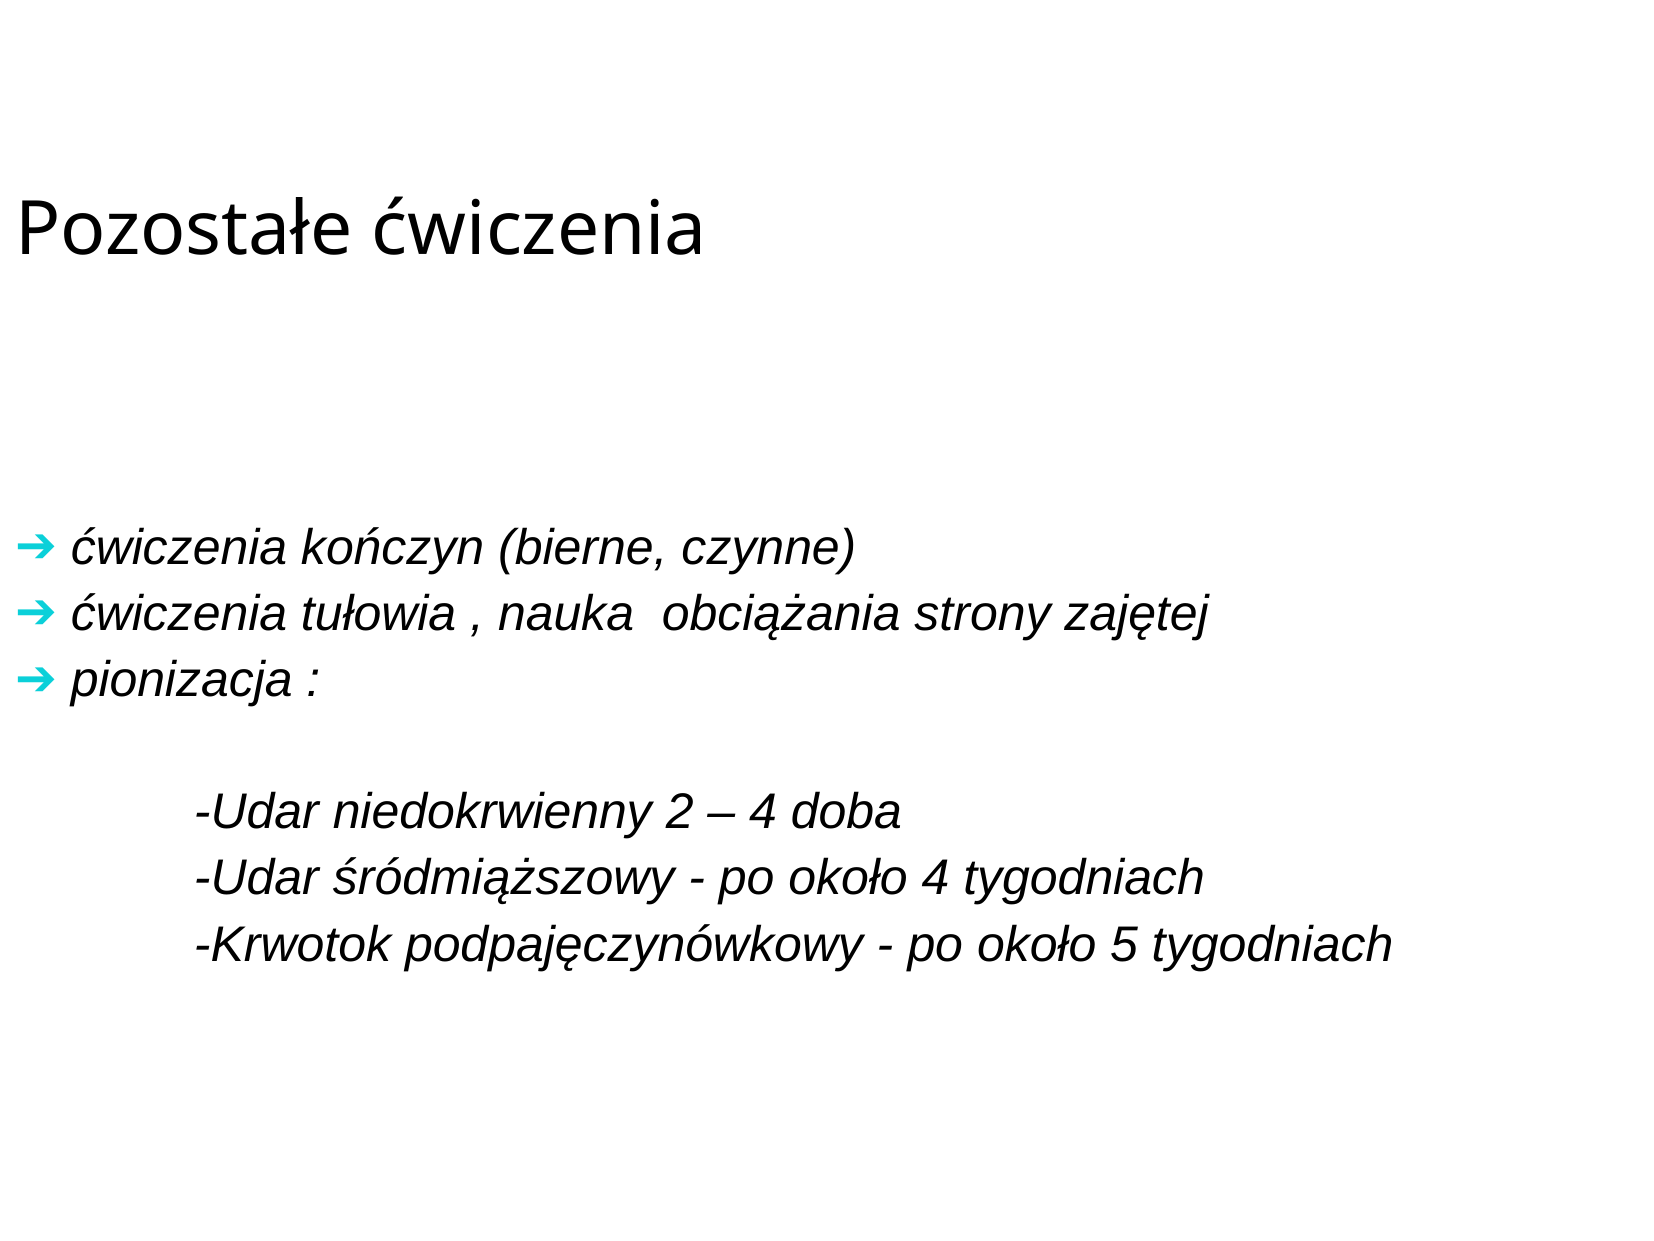

# Pozostałe ćwiczenia
 ćwiczenia kończyn (bierne, czynne)
 ćwiczenia tułowia , nauka obciążania strony zajętej
 pionizacja :
	 -Udar niedokrwienny 2 – 4 doba
	 -Udar śródmiąższowy - po około 4 tygodniach
	 -Krwotok podpajęczynówkowy - po około 5 tygodniach